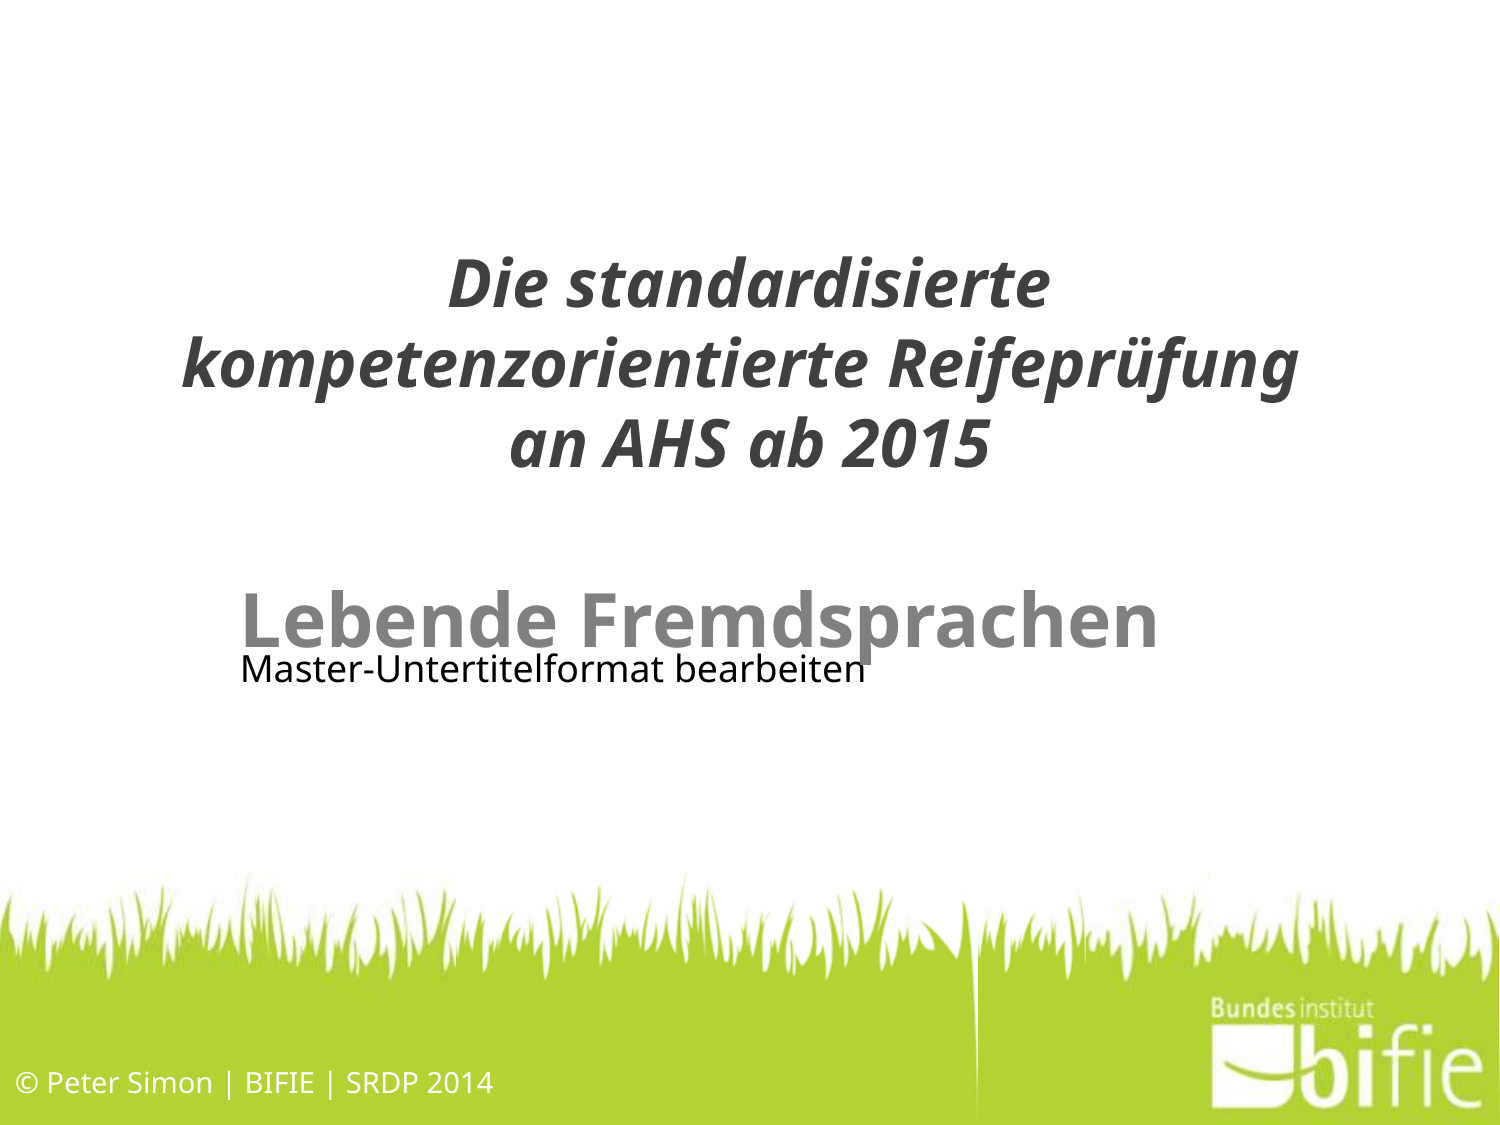

# Die standardisierte kompetenzorientierte Reifeprüfung an AHS ab 2015
Lebende Fremdsprachen